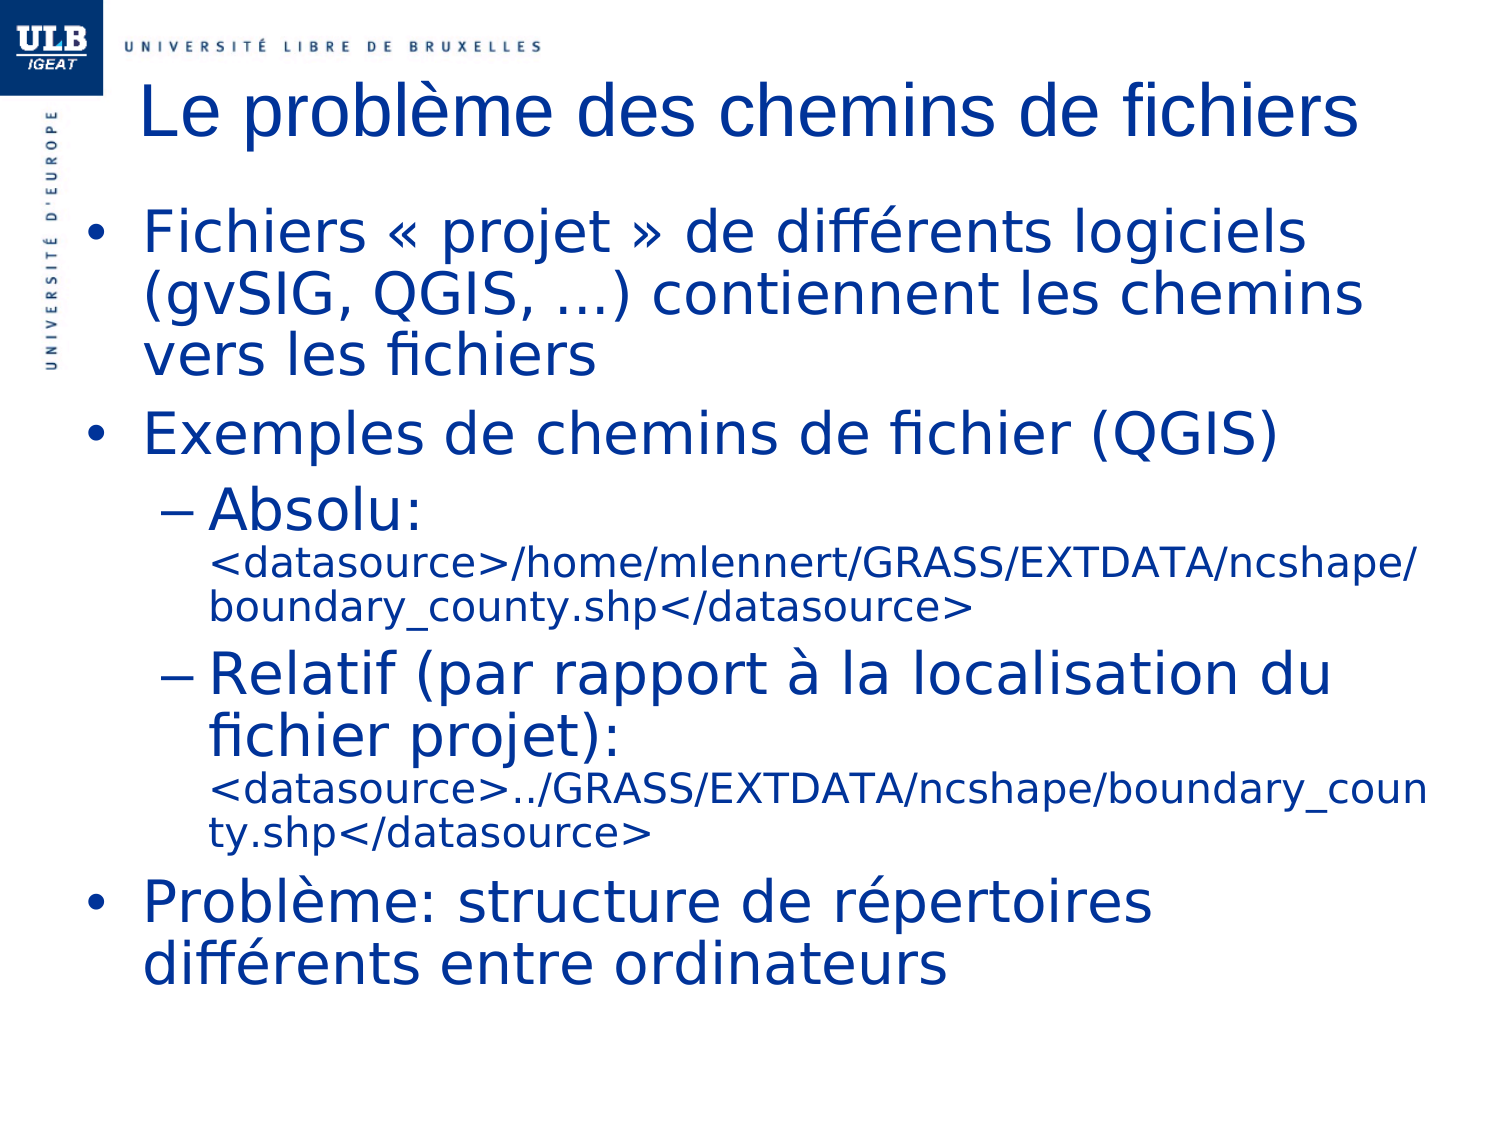

# Le problème des chemins de fichiers
Fichiers « projet » de différents logiciels (gvSIG, QGIS, ...) contiennent les chemins vers les fichiers
Exemples de chemins de fichier (QGIS)
Absolu: <datasource>/home/mlennert/GRASS/EXTDATA/ncshape/boundary_county.shp</datasource>
Relatif (par rapport à la localisation du fichier projet):
<datasource>../GRASS/EXTDATA/ncshape/boundary_county.shp</datasource>
Problème: structure de répertoires différents entre ordinateurs